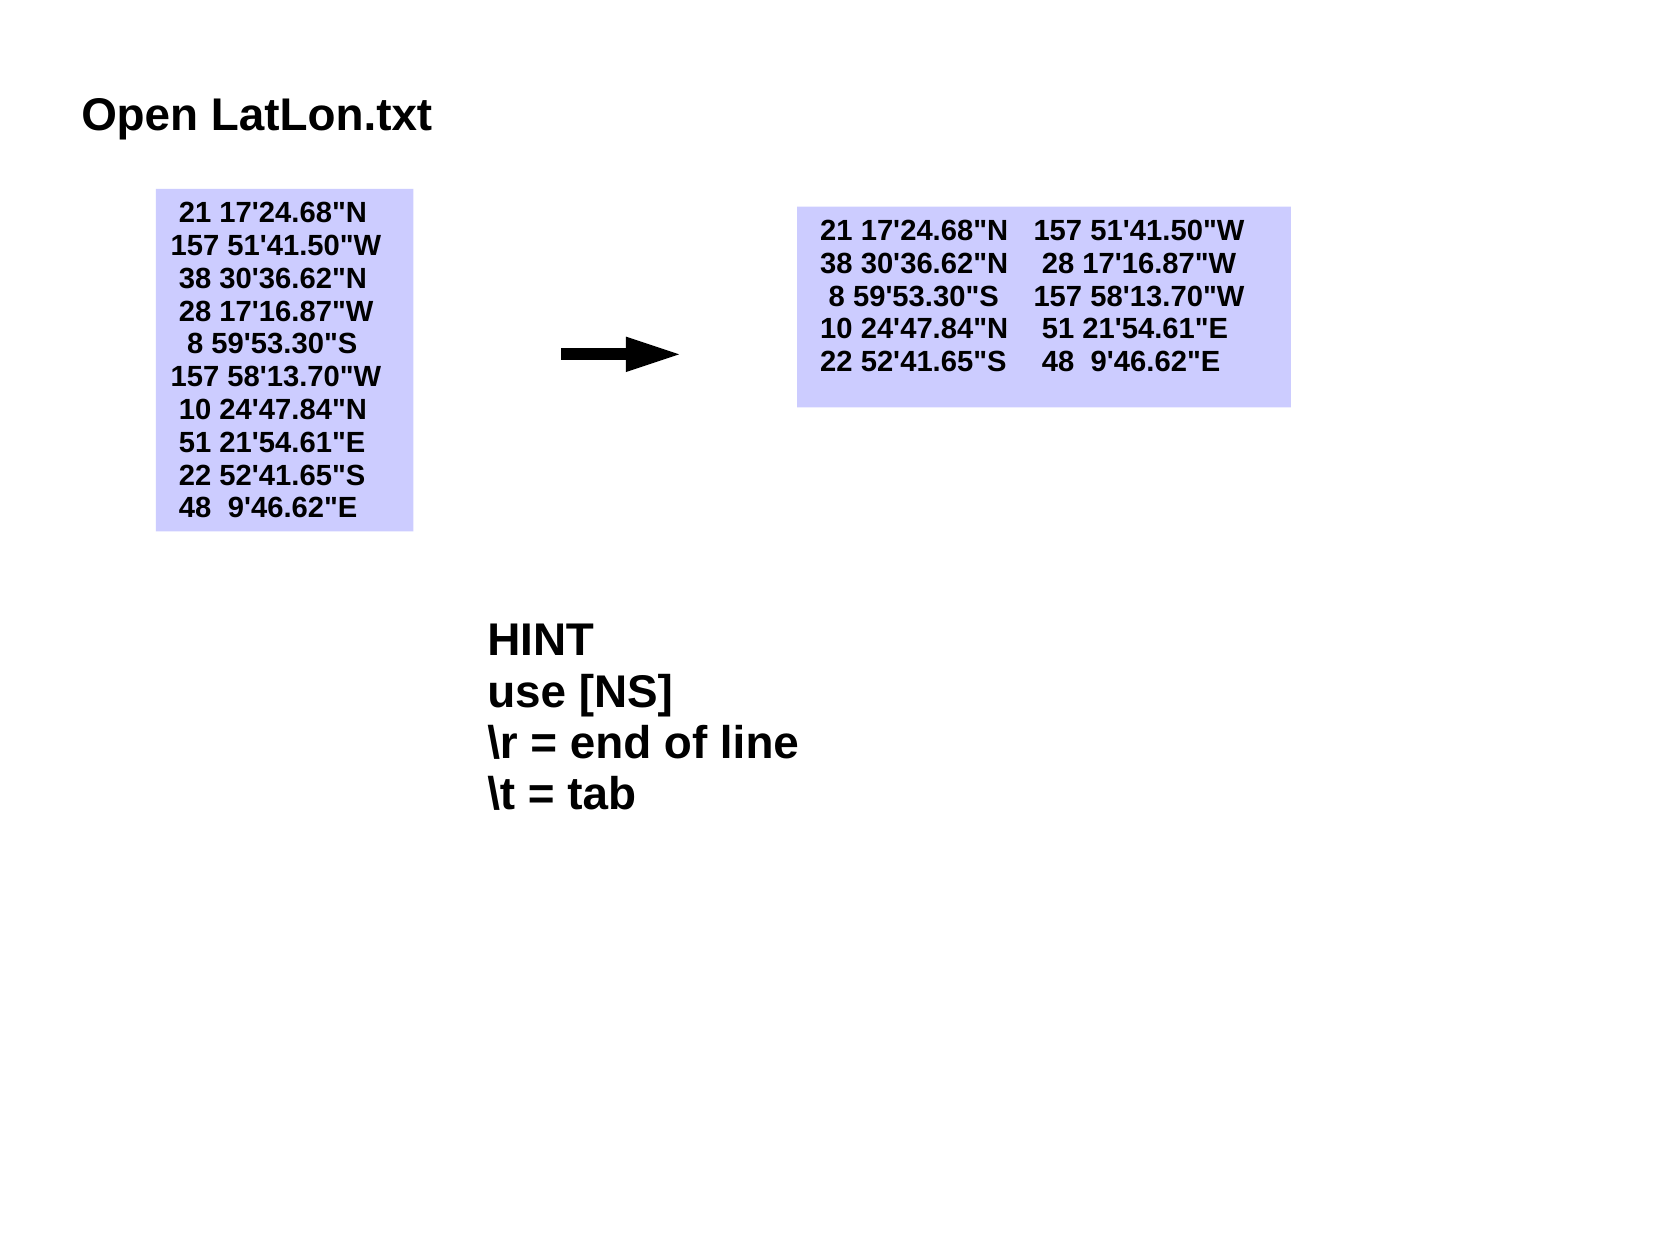

Open LatLon.txt
 21 17'24.68"N
157 51'41.50"W
 38 30'36.62"N
 28 17'16.87"W
 8 59'53.30"S
157 58'13.70"W
 10 24'47.84"N
 51 21'54.61"E
 22 52'41.65"S
 48 9'46.62"E
 21 17'24.68"N	157 51'41.50"W
 38 30'36.62"N	 28 17'16.87"W
 8 59'53.30"S	157 58'13.70"W
 10 24'47.84"N	 51 21'54.61"E
 22 52'41.65"S	 48 9'46.62"E
HINT
use [NS]
\r = end of line
\t = tab